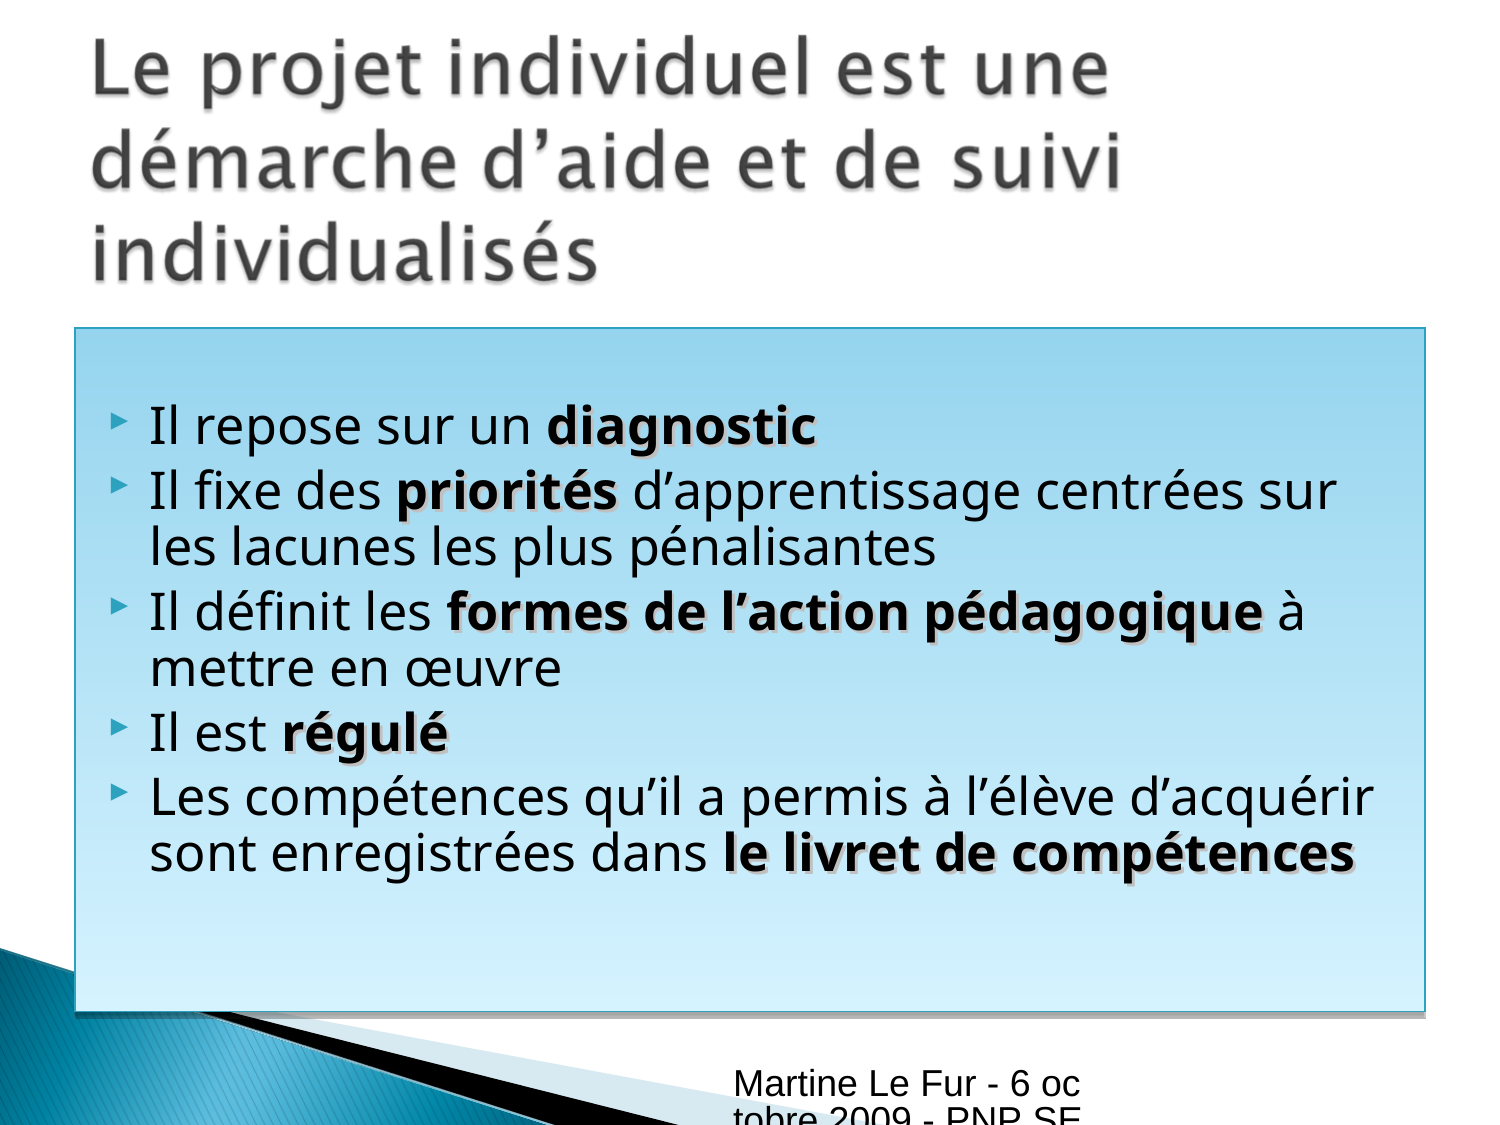

# Il repose sur un diagnostic
Il fixe des priorités d’apprentissage centrées sur les lacunes les plus pénalisantes
Il définit les formes de l’action pédagogique à mettre en œuvre
Il est régulé
Les compétences qu’il a permis à l’élève d’acquérir sont enregistrées dans le livret de compétences
Martine Le Fur - 6 octobre 2009 - PNP SEGPA